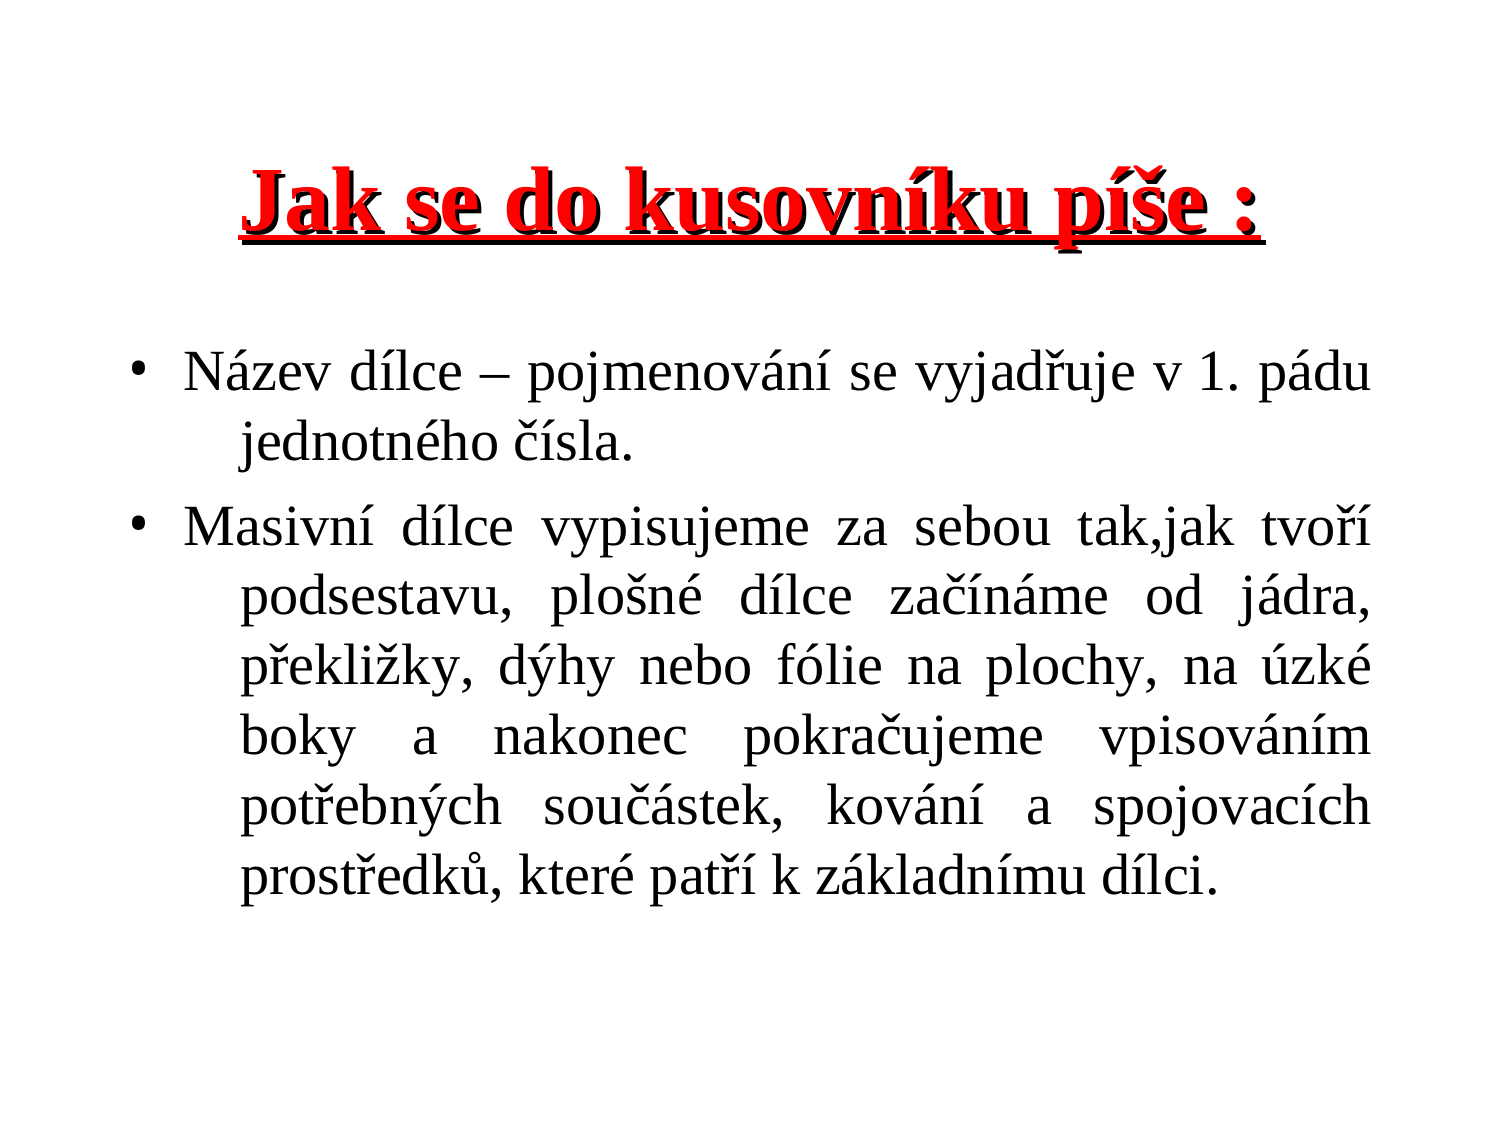

# Jak se do kusovníku píše :
Název dílce – pojmenování se vyjadřuje v 1. pádu jednotného čísla.
Masivní dílce vypisujeme za sebou tak,jak tvoří podsestavu, plošné dílce začínáme od jádra, překližky, dýhy nebo fólie na plochy, na úzké boky a nakonec pokračujeme vpisováním potřebných součástek, kování a spojovacích prostředků, které patří k základnímu dílci.